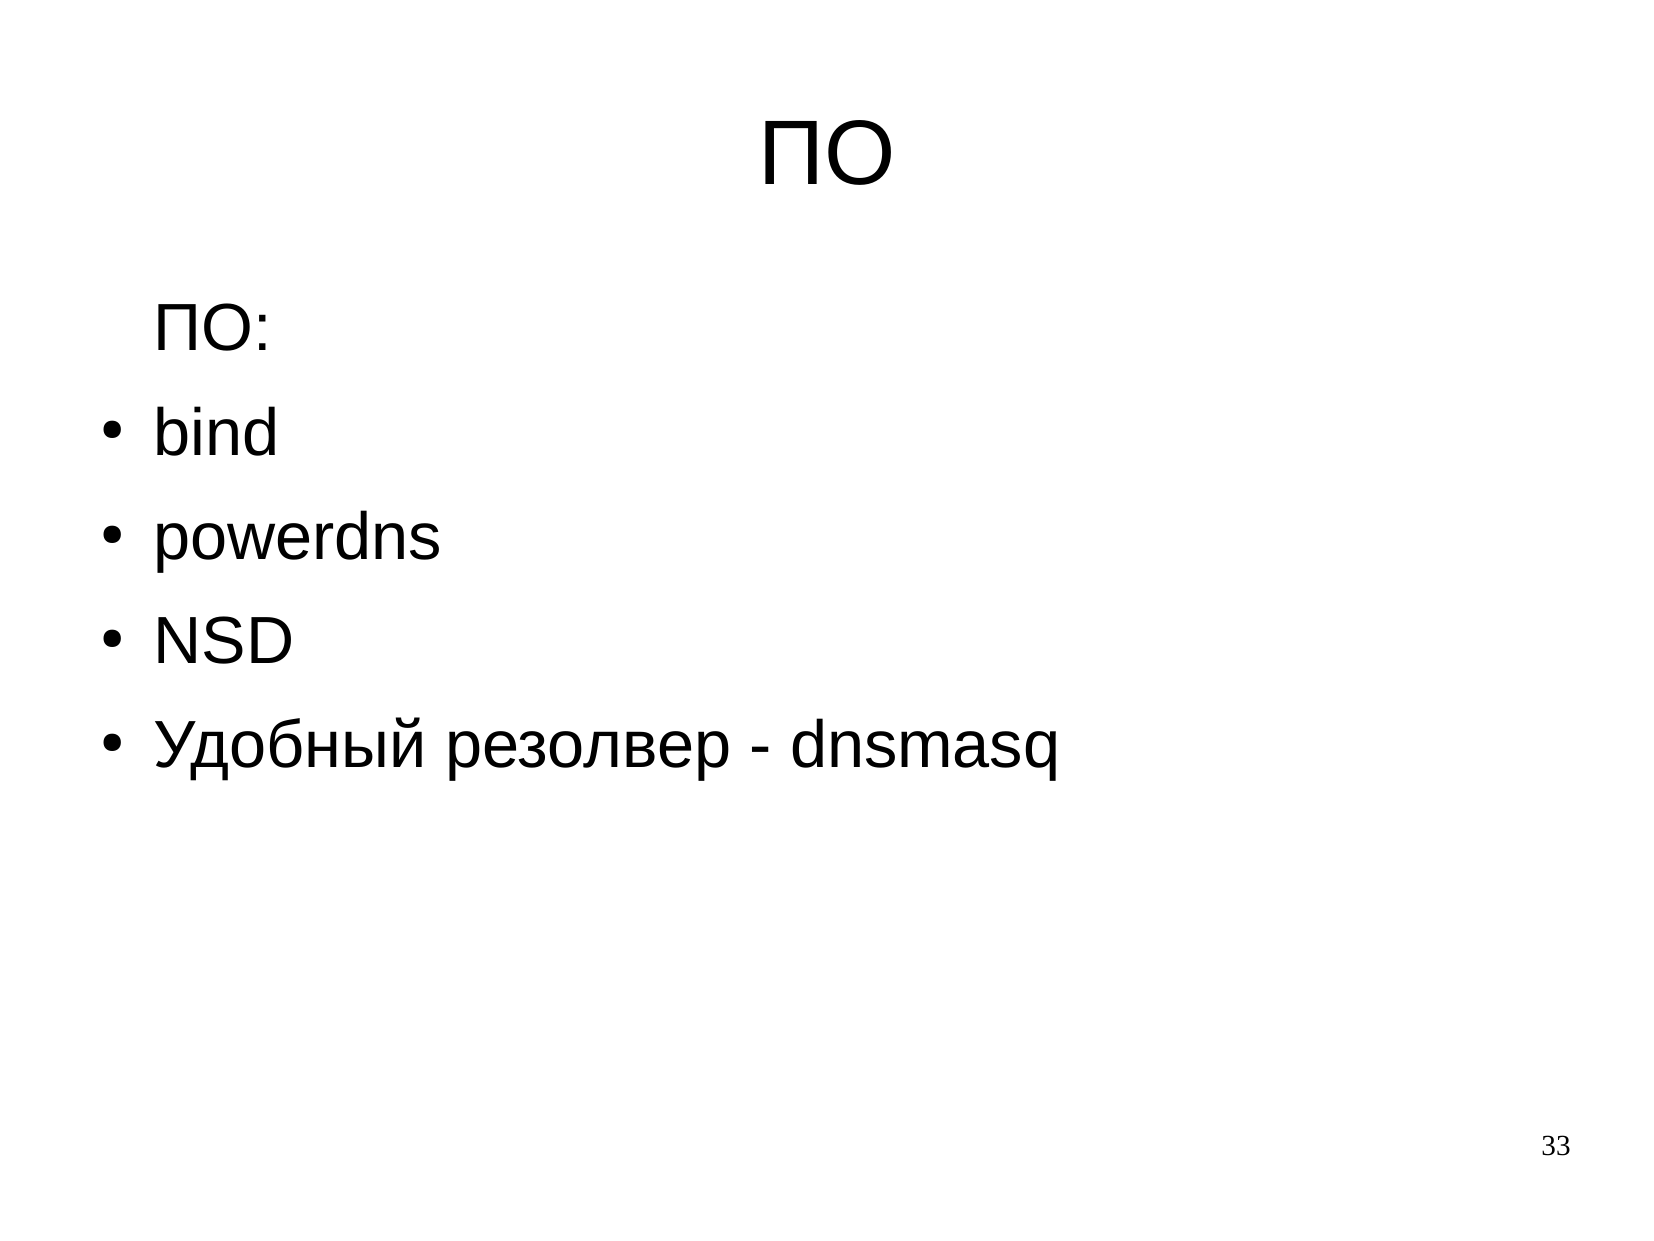

# ПО
ПО:
bind
powerdns
NSD
Удобный резолвер - dnsmasq
33